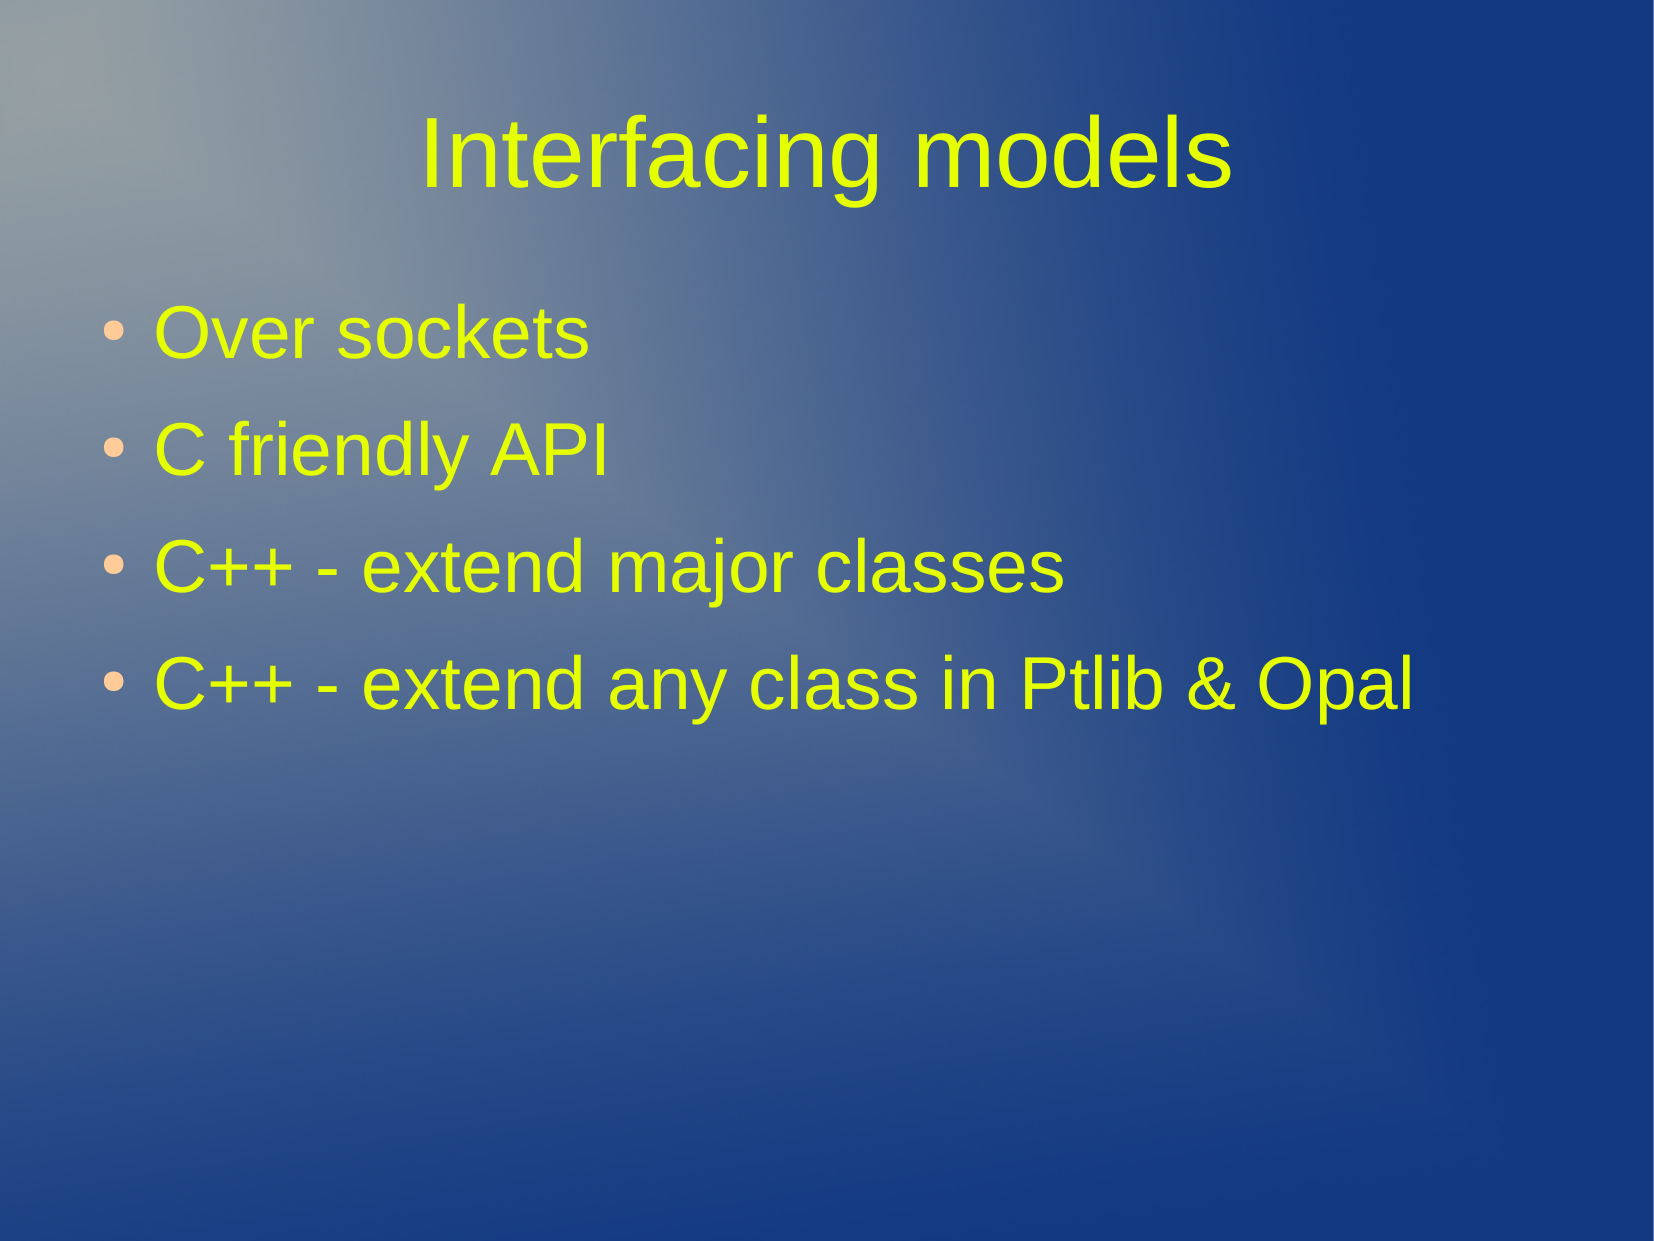

# Interfacing models
Over sockets
C friendly API
C++ - extend major classes
C++ - extend any class in Ptlib & Opal